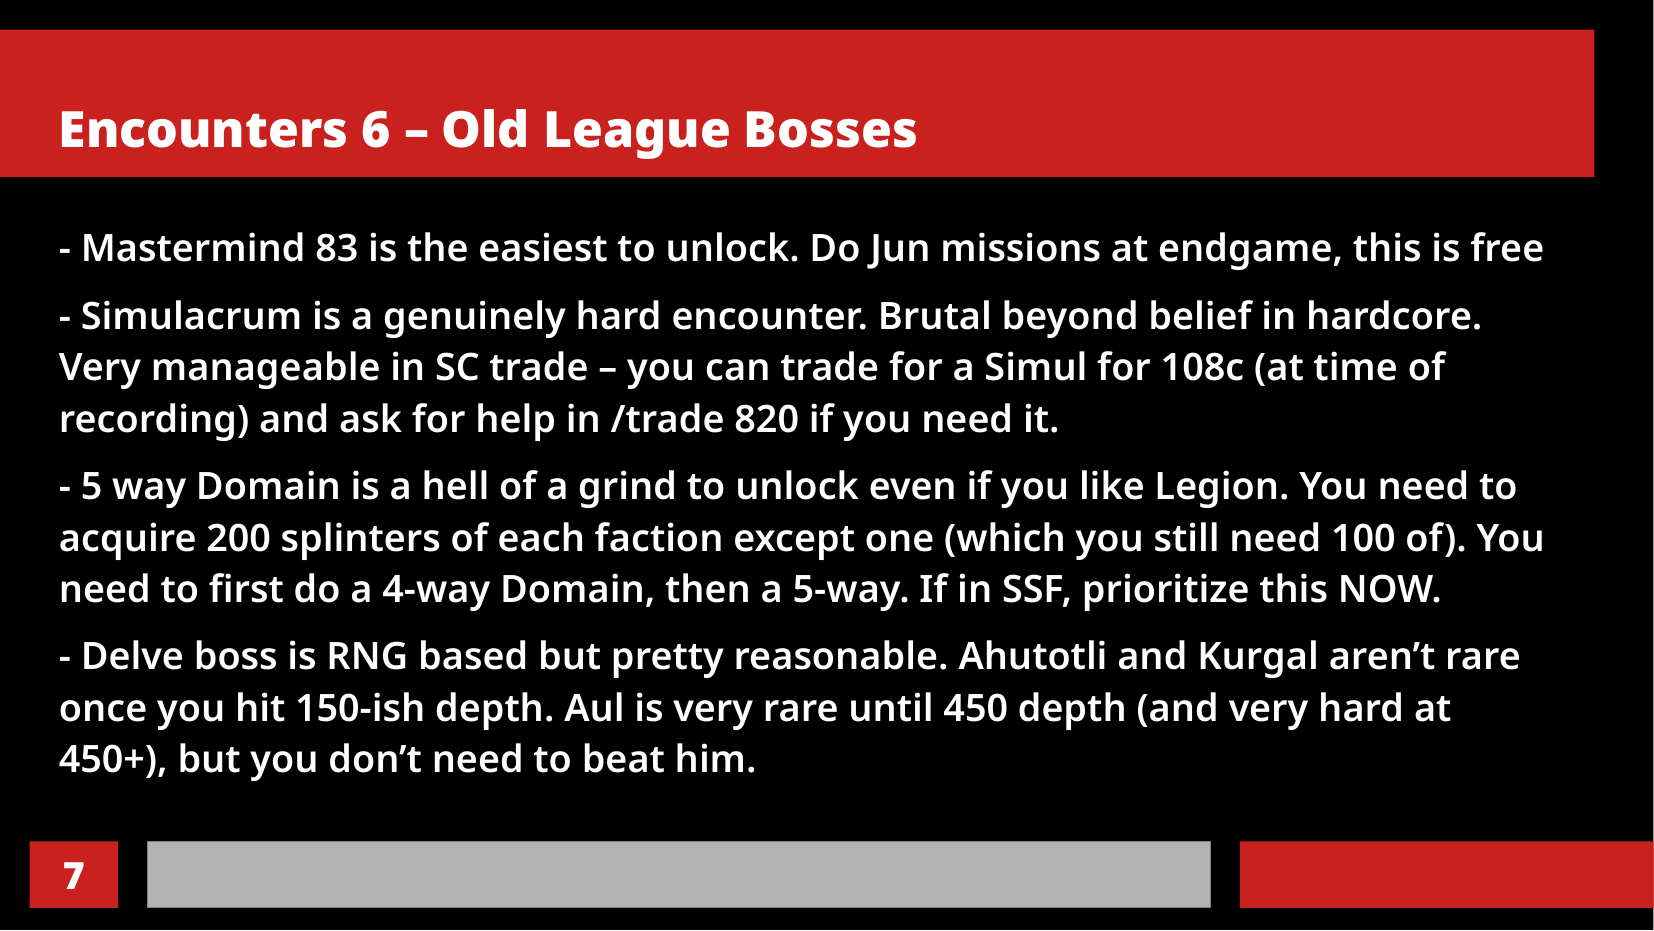

# Encounters 6 – Old League Bosses
- Mastermind 83 is the easiest to unlock. Do Jun missions at endgame, this is free
- Simulacrum is a genuinely hard encounter. Brutal beyond belief in hardcore. Very manageable in SC trade – you can trade for a Simul for 108c (at time of recording) and ask for help in /trade 820 if you need it.
- 5 way Domain is a hell of a grind to unlock even if you like Legion. You need to acquire 200 splinters of each faction except one (which you still need 100 of). You need to first do a 4-way Domain, then a 5-way. If in SSF, prioritize this NOW.
- Delve boss is RNG based but pretty reasonable. Ahutotli and Kurgal aren’t rare once you hit 150-ish depth. Aul is very rare until 450 depth (and very hard at 450+), but you don’t need to beat him.
7